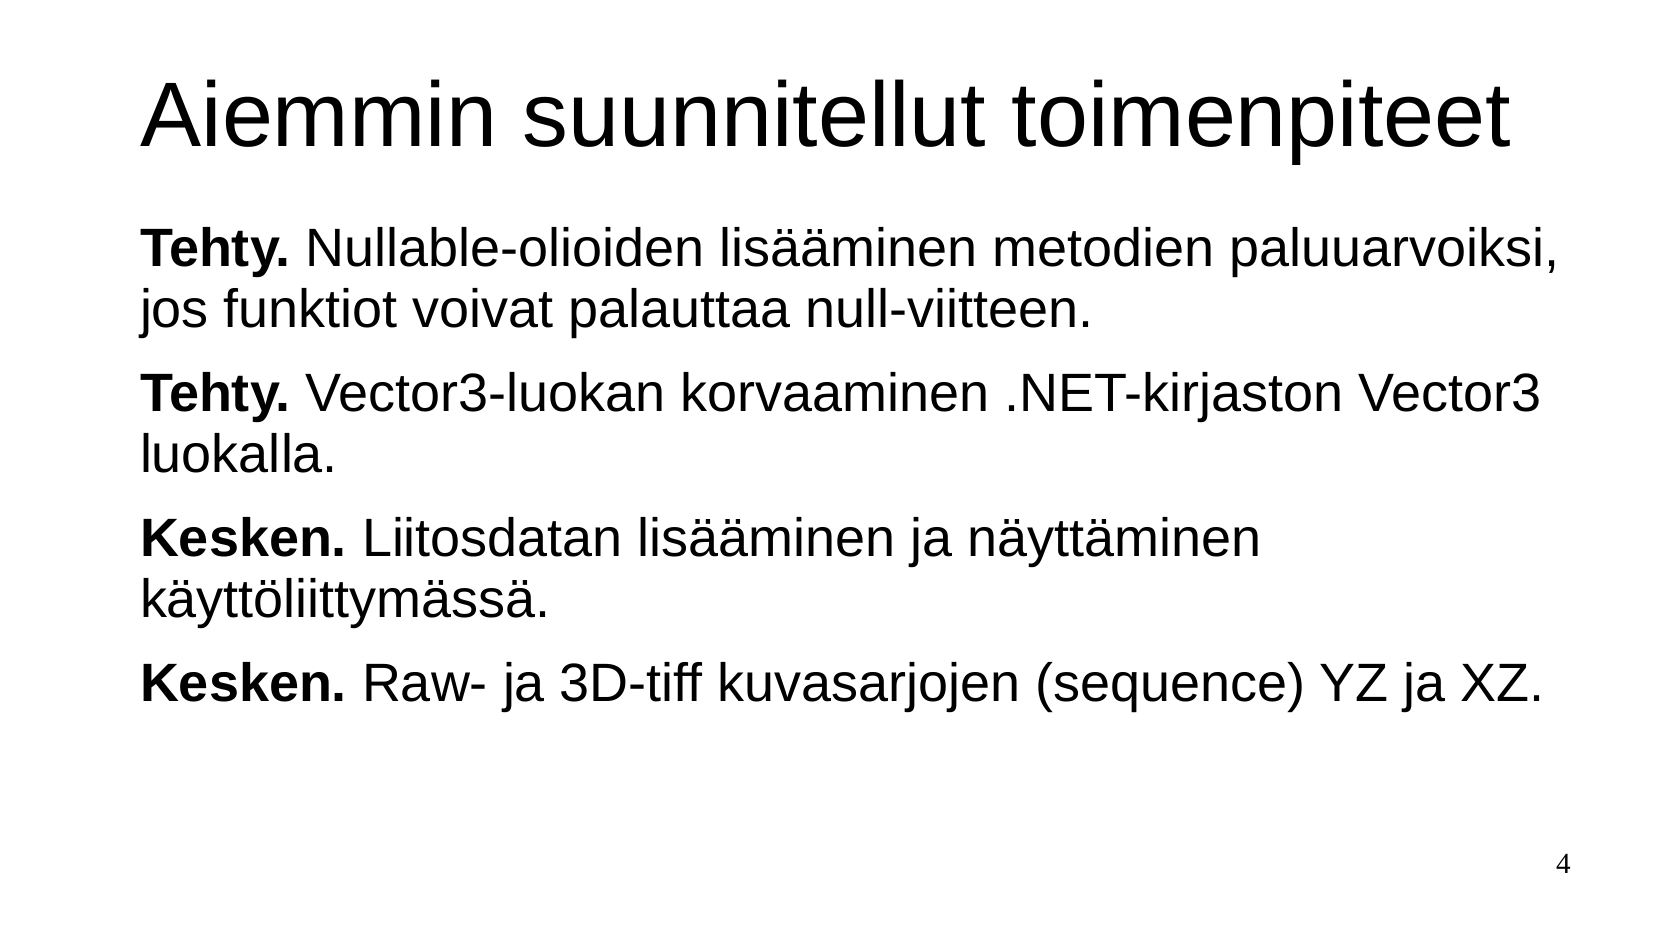

# Aiemmin suunnitellut toimenpiteet
Tehty. Nullable-olioiden lisääminen metodien paluuarvoiksi, jos funktiot voivat palauttaa null-viitteen.
Tehty. Vector3-luokan korvaaminen .NET-kirjaston Vector3 luokalla.
Kesken. Liitosdatan lisääminen ja näyttäminen käyttöliittymässä.
Kesken. Raw- ja 3D-tiff kuvasarjojen (sequence) YZ ja XZ.
4